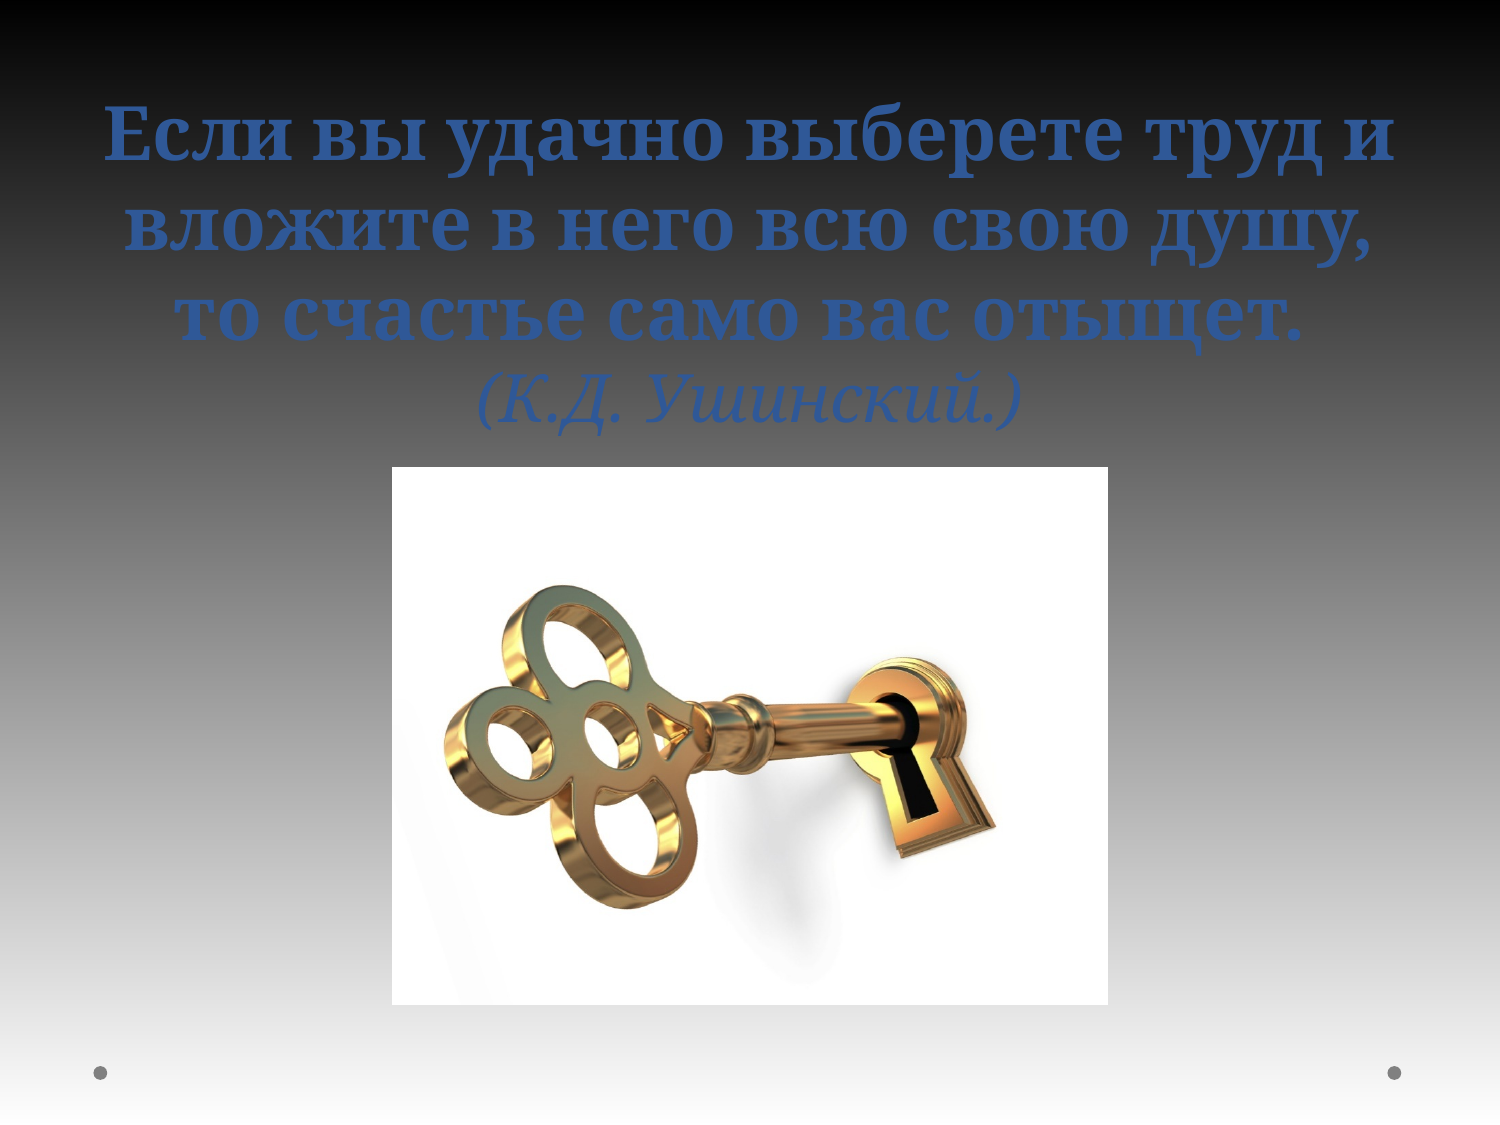

# Если вы удачно выберете труд и вложите в него всю свою душу, то счастье само вас отыщет. (К.Д. Ушинский.)